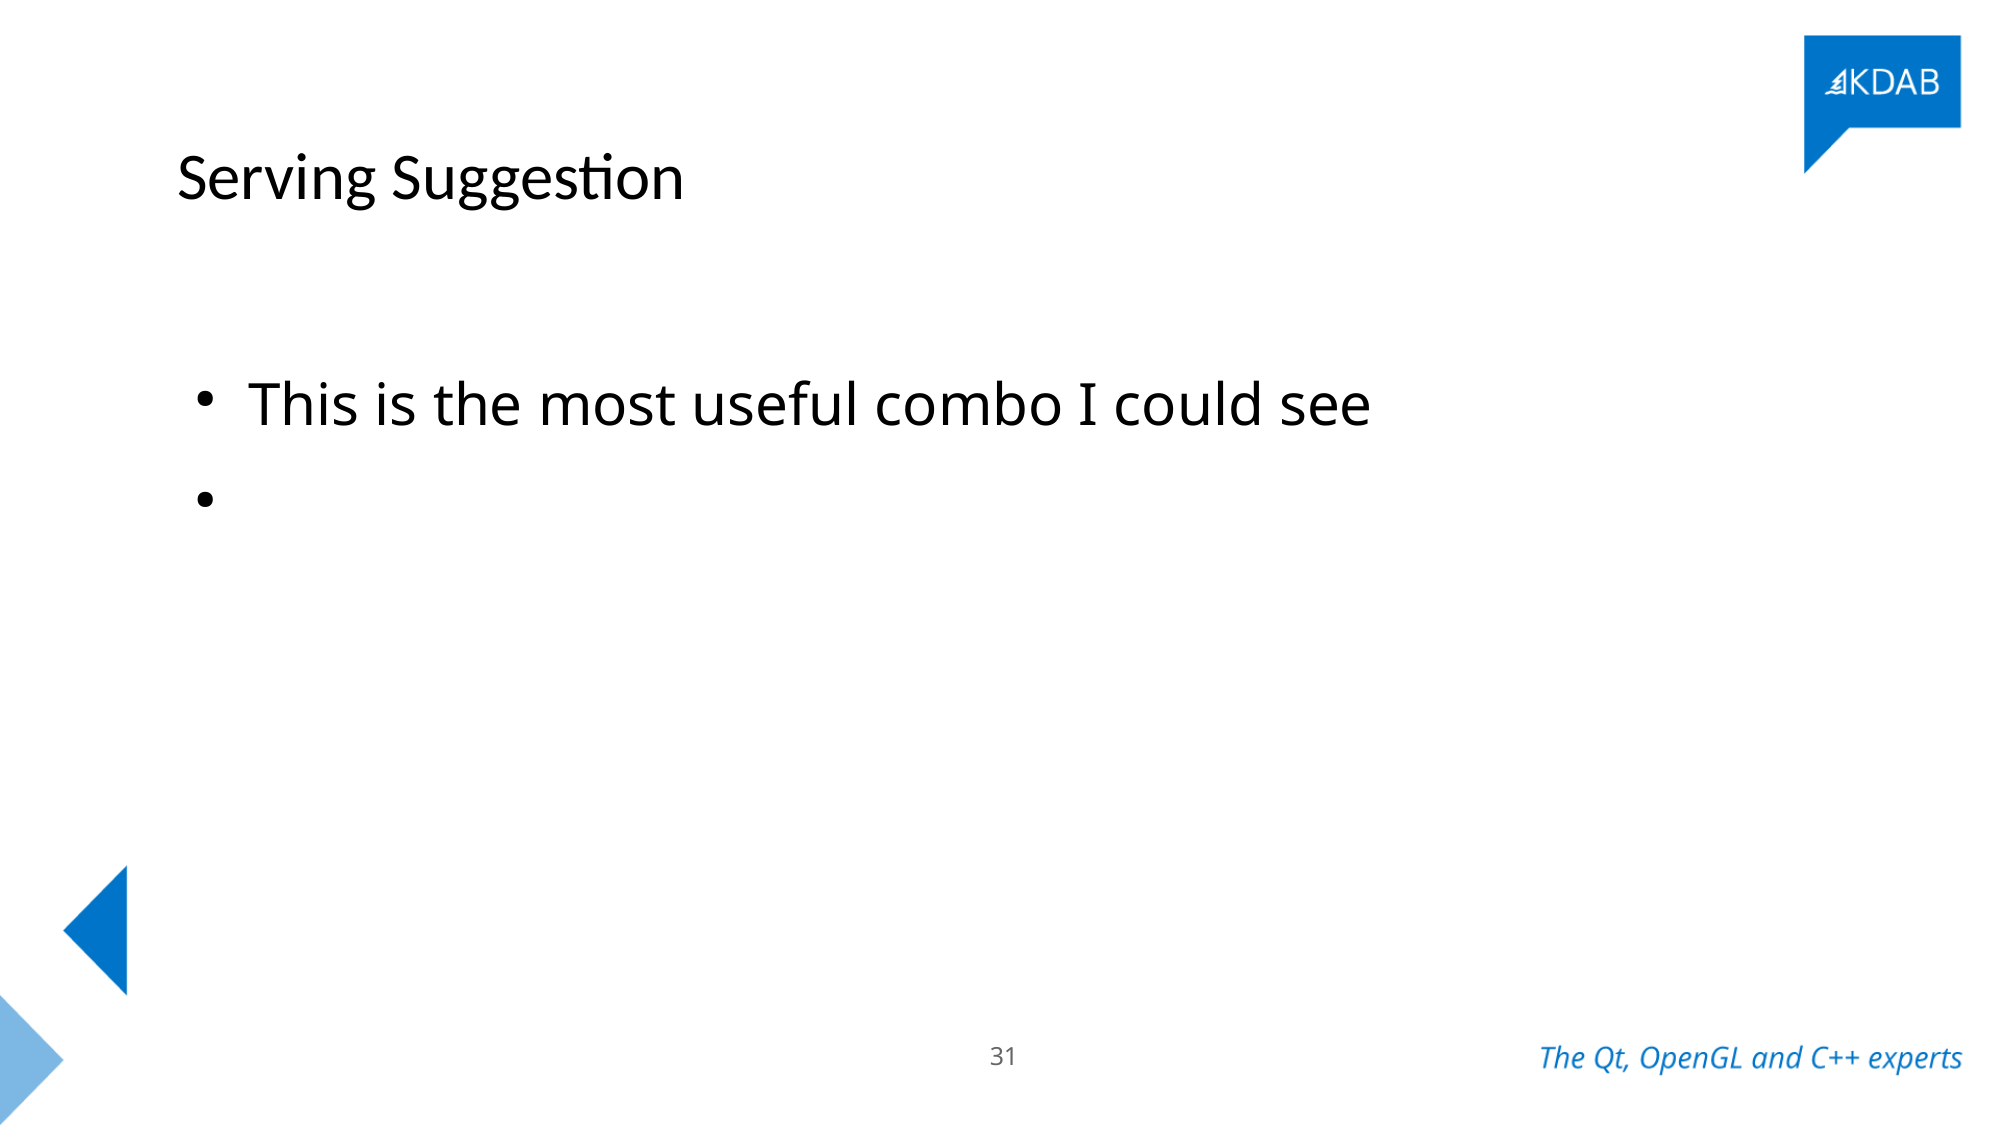

# Serving Suggestion
This is the most useful combo I could see